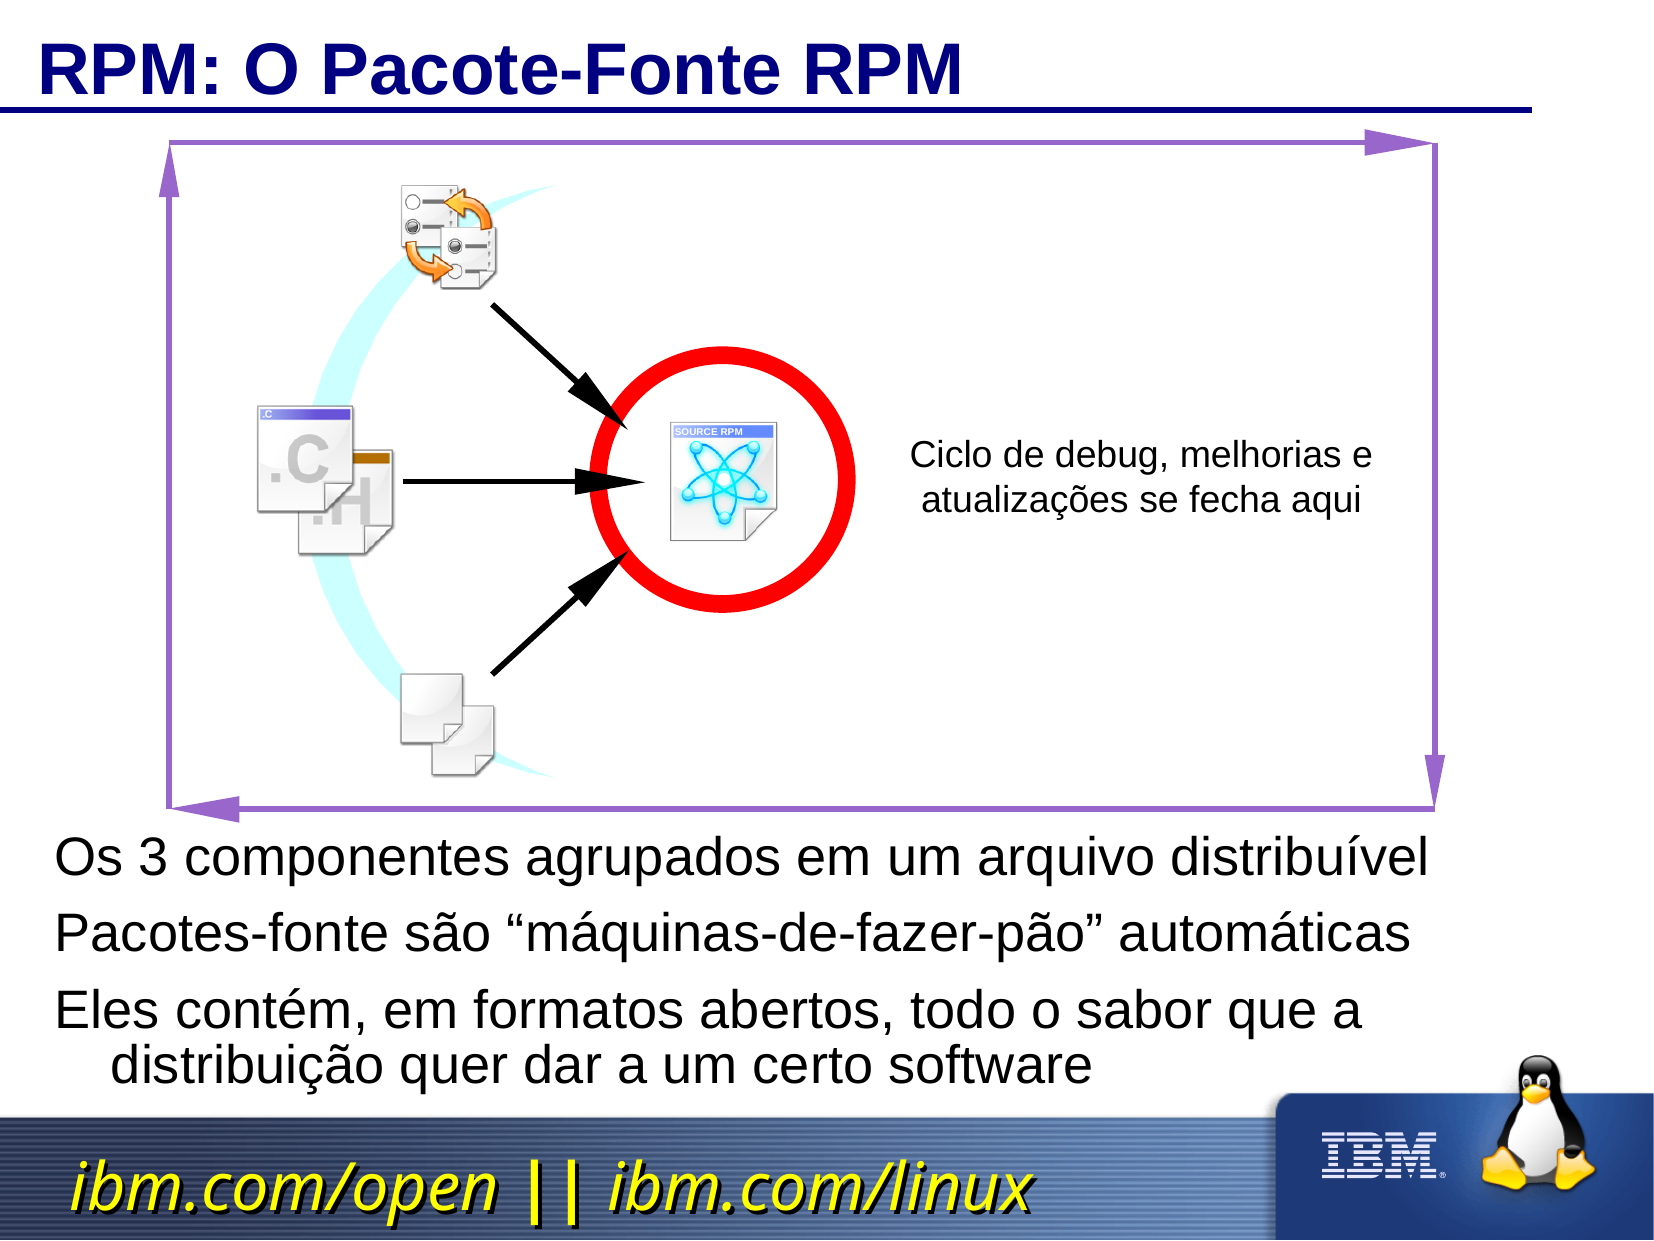

RPM: O Pacote-Fonte RPM
Ciclo de debug, melhorias e atualizações se fecha aqui
SOURCE RPM
# Os 3 componentes agrupados em um arquivo distribuível
Pacotes-fonte são “máquinas-de-fazer-pão” automáticas
Eles contém, em formatos abertos, todo o sabor que a distribuição quer dar a um certo software